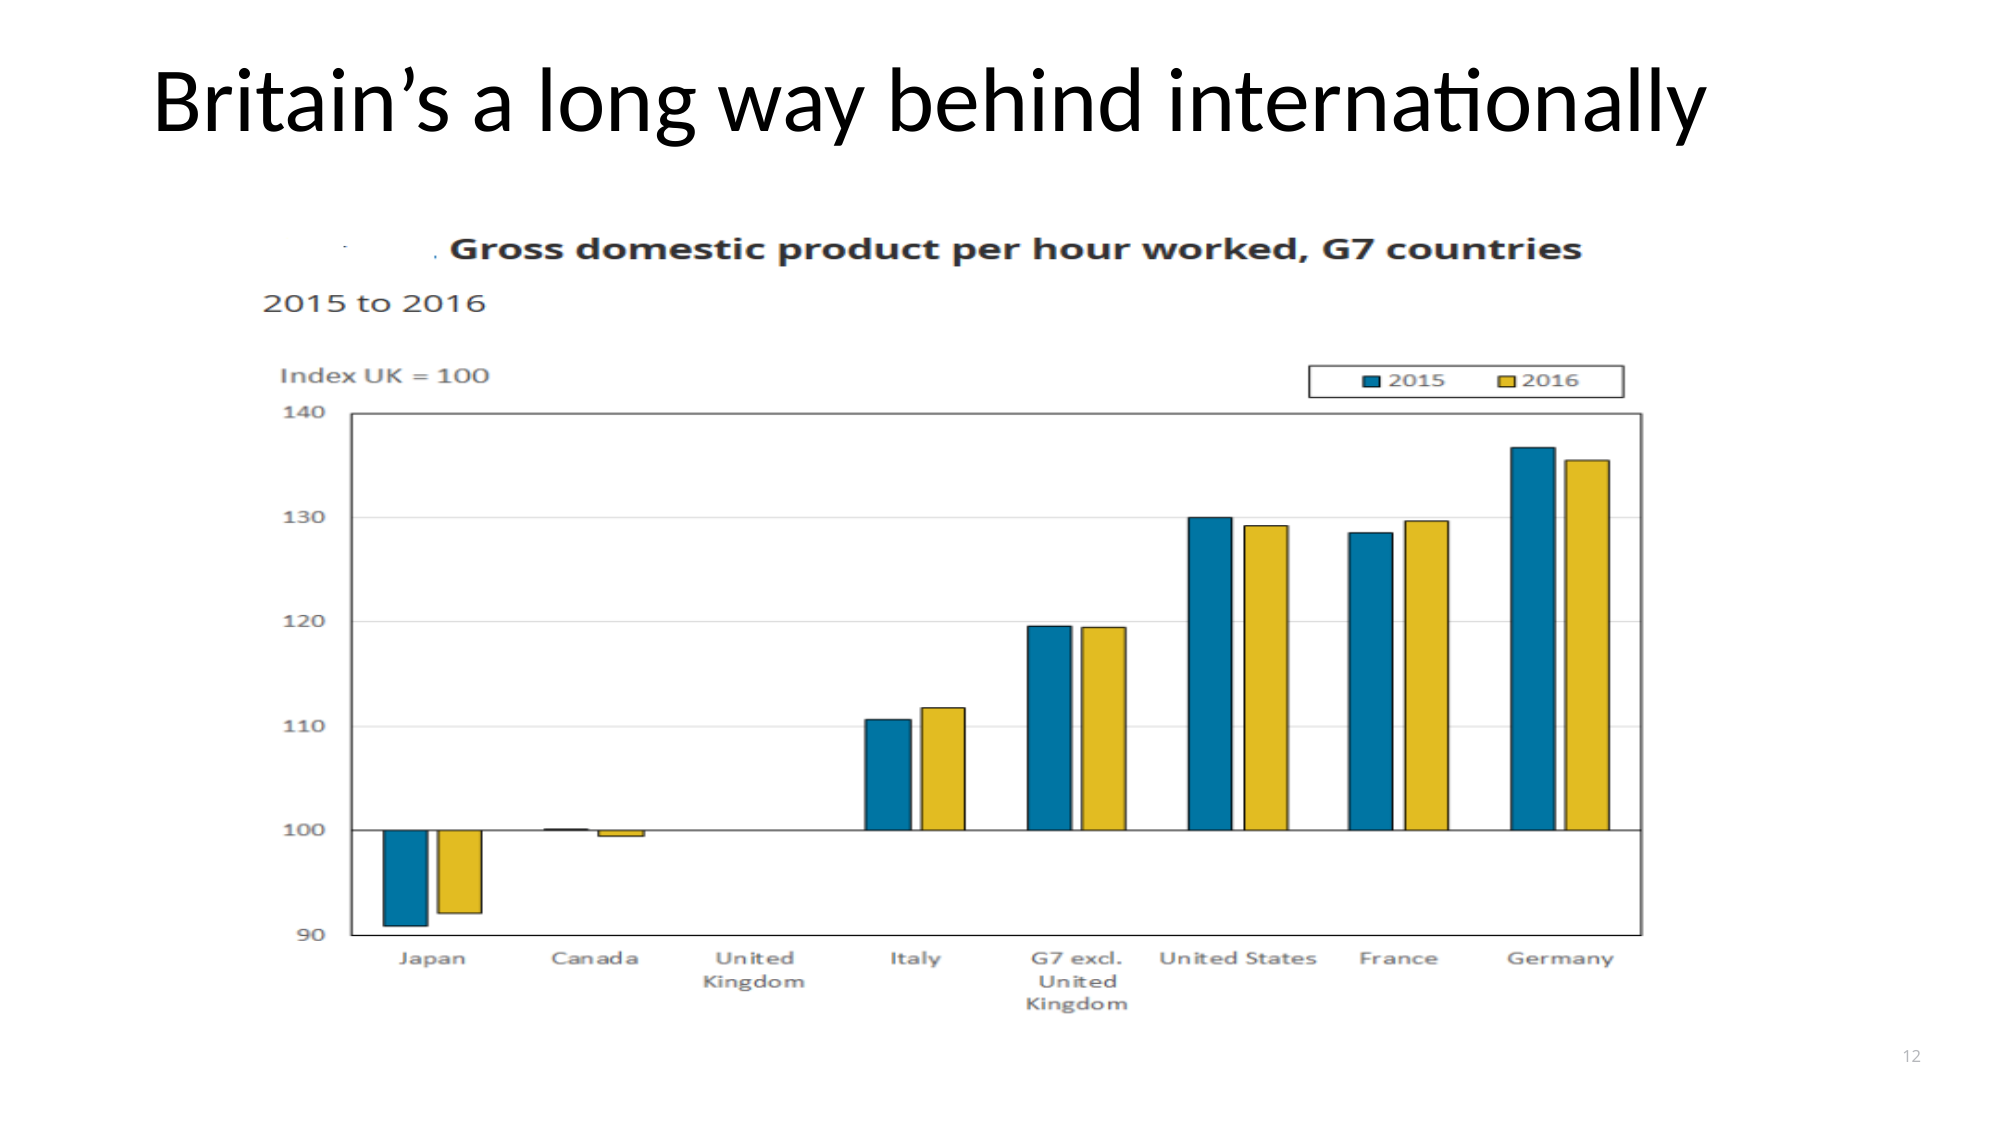

# Britain’s a long way behind internationally